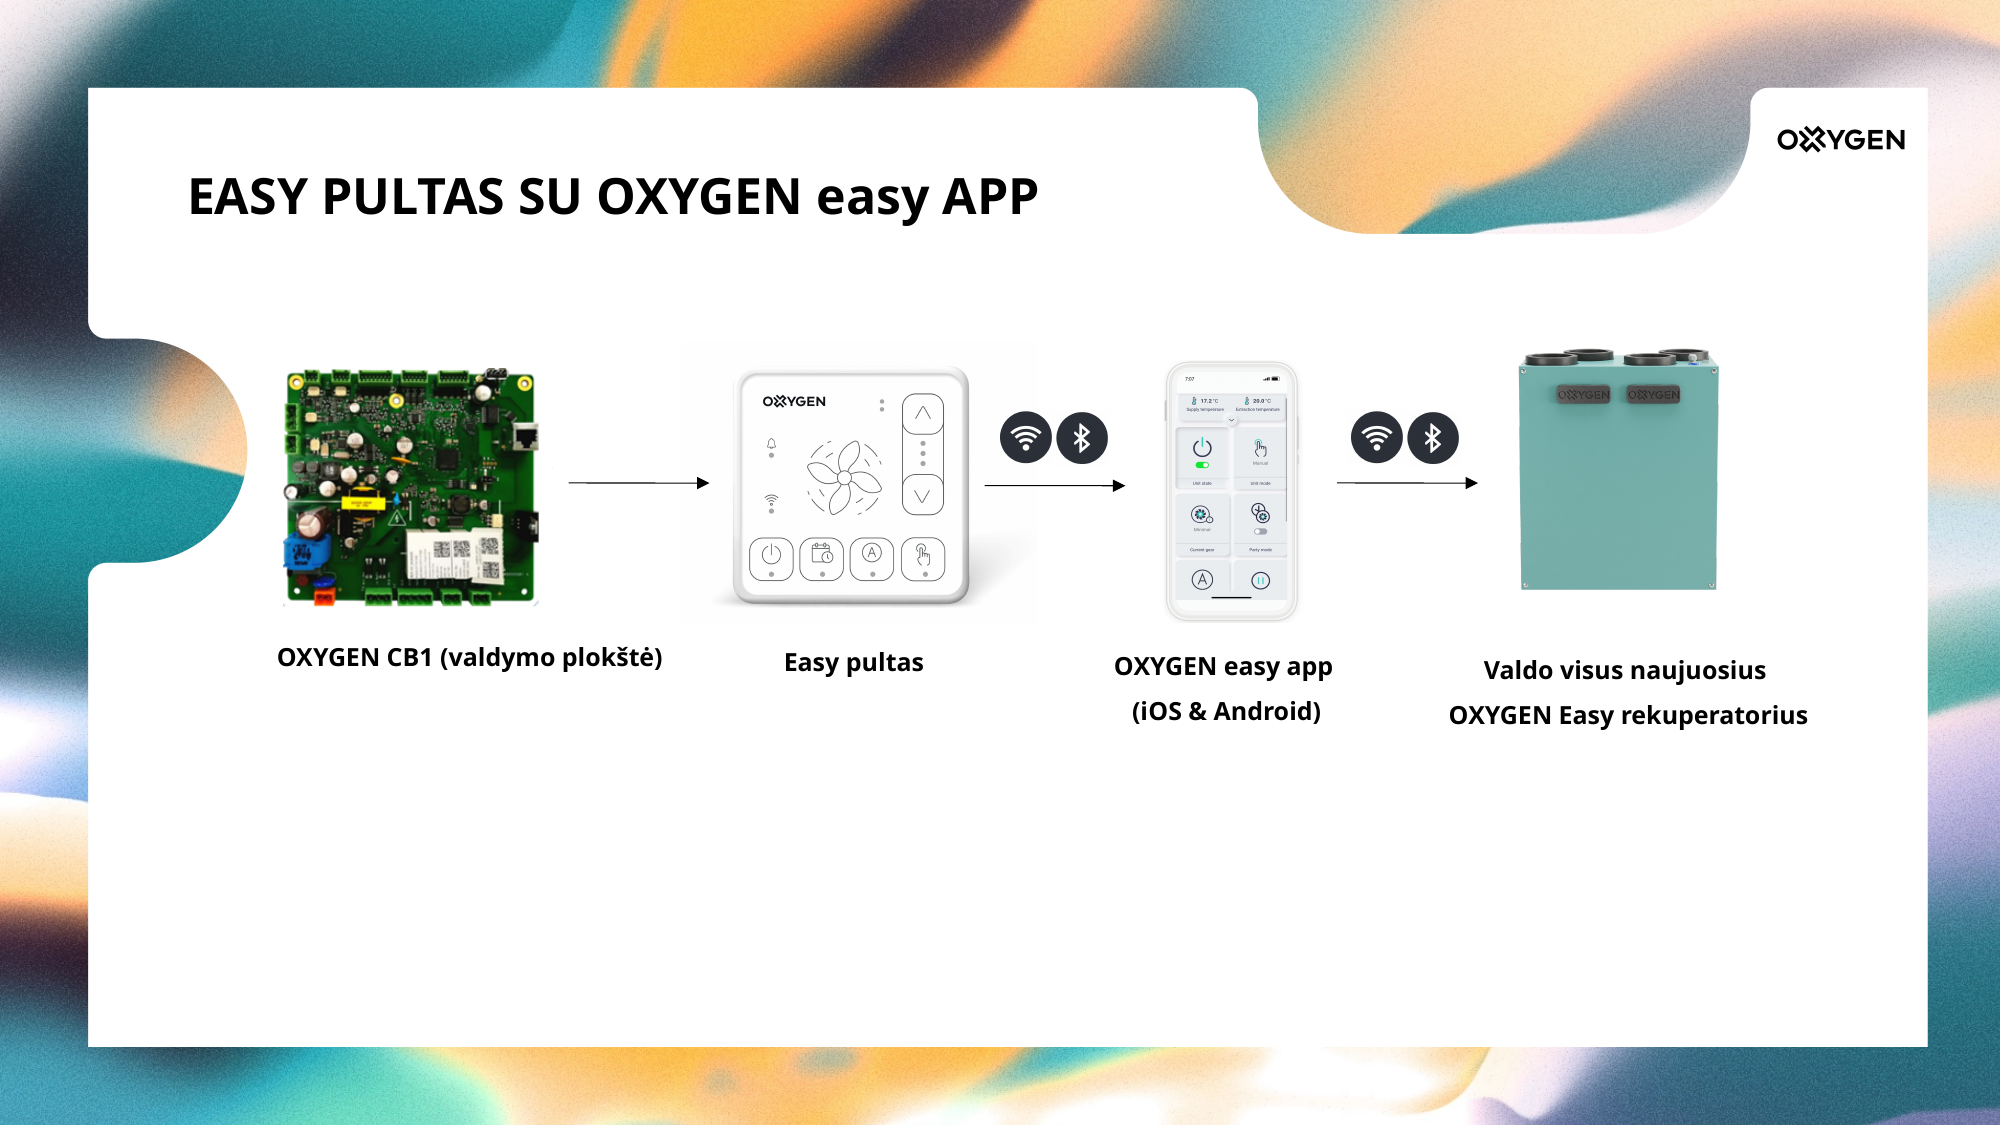

EASY PULTAS SU OXYGEN easy APP
OXYGEN CB1 (valdymo plokštė)
Easy pultas
OXYGEN easy app
(iOS & Android)
Valdo visus naujuosius
OXYGEN Easy rekuperatorius